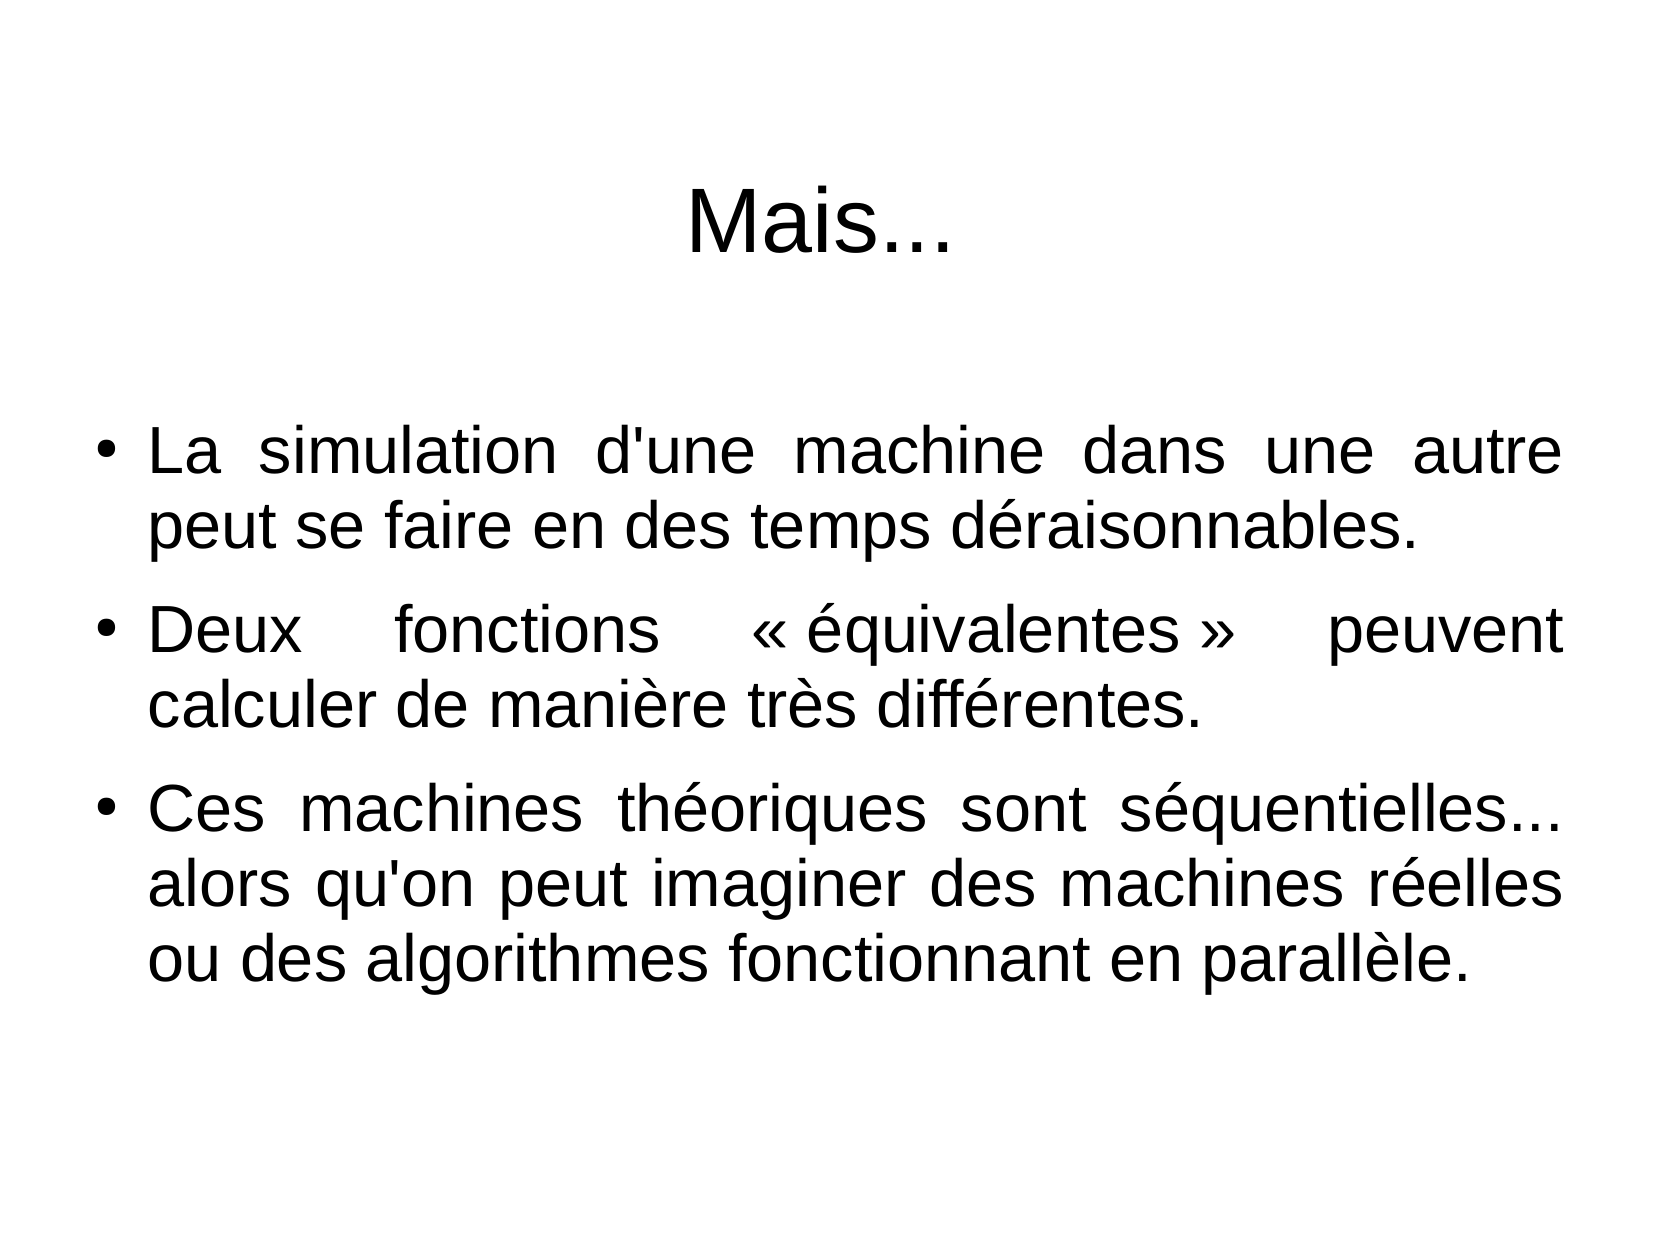

# Mais...
La simulation d'une machine dans une autre peut se faire en des temps déraisonnables.
Deux fonctions « équivalentes » peuvent calculer de manière très différentes.
Ces machines théoriques sont séquentielles... alors qu'on peut imaginer des machines réelles ou des algorithmes fonctionnant en parallèle.